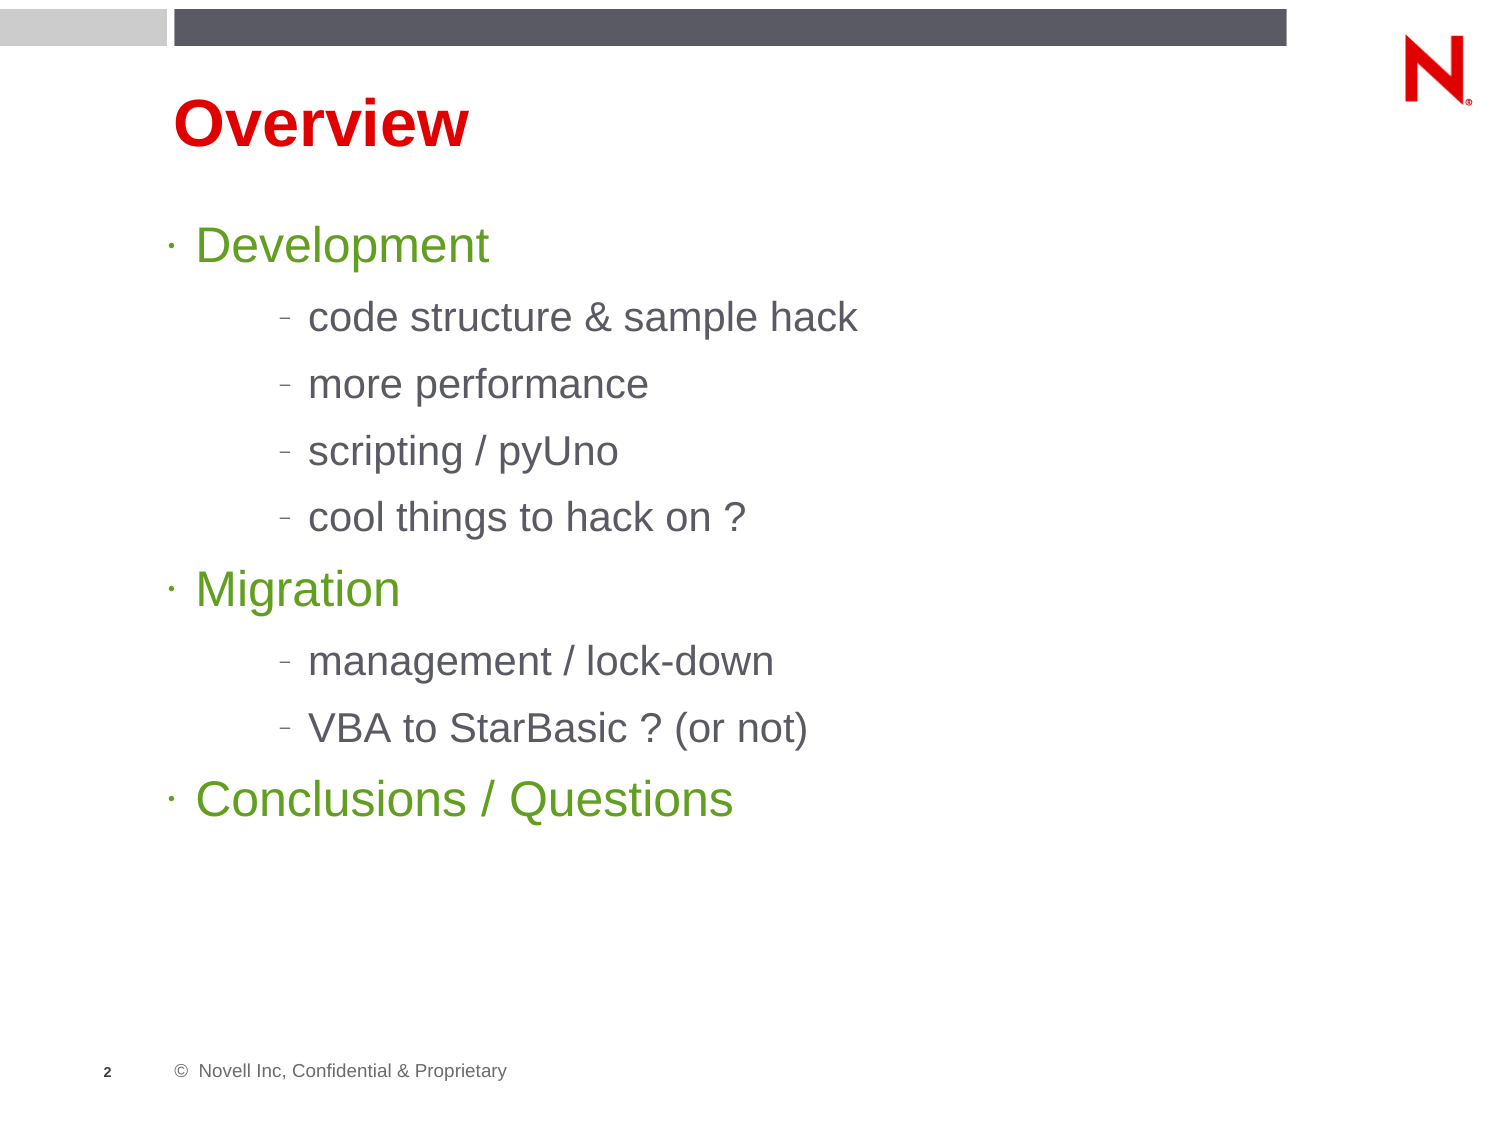

# Overview
Development
code structure & sample hack
more performance
scripting / pyUno
cool things to hack on ?
Migration
management / lock-down
VBA to StarBasic ? (or not)
Conclusions / Questions